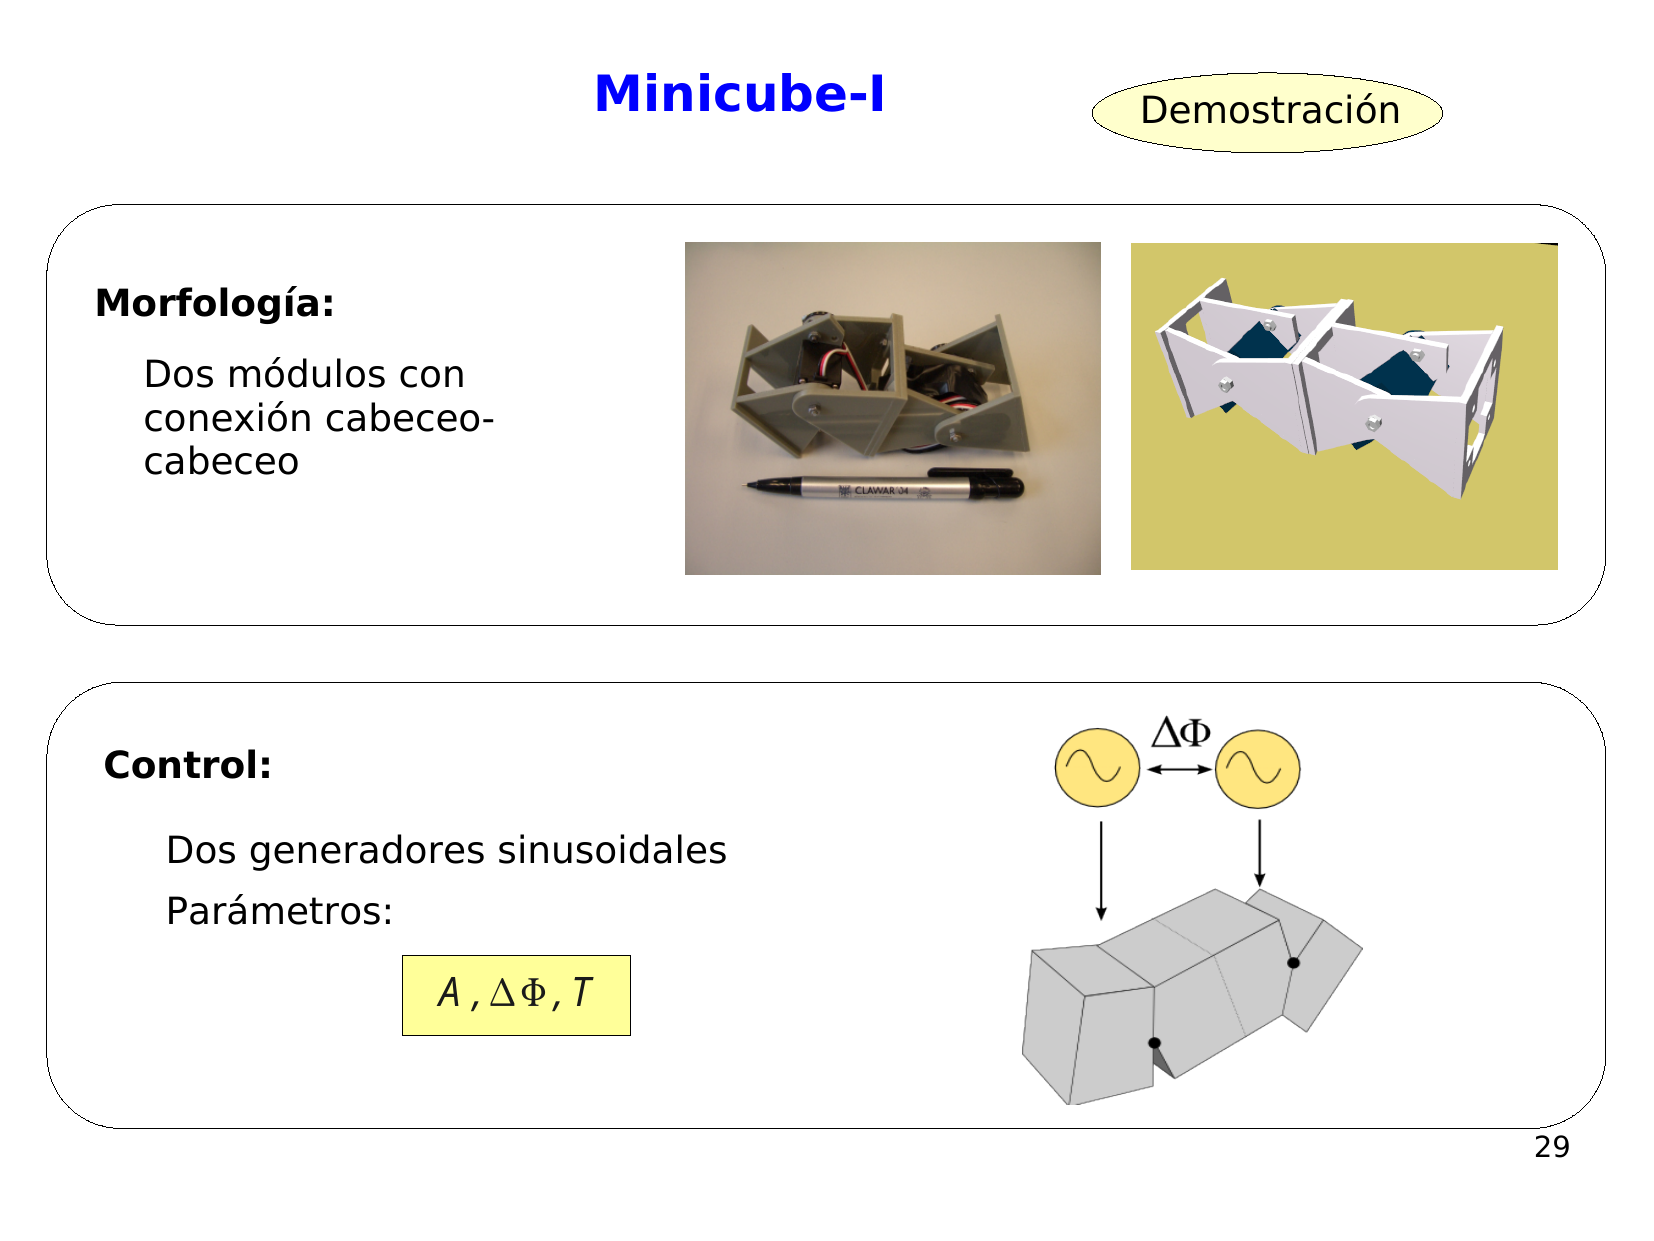

Minicube-I
Demostración
 Morfología:
Dos módulos con conexión cabeceo-cabeceo
 Control:
 Dos generadores sinusoidales
 Parámetros:
29